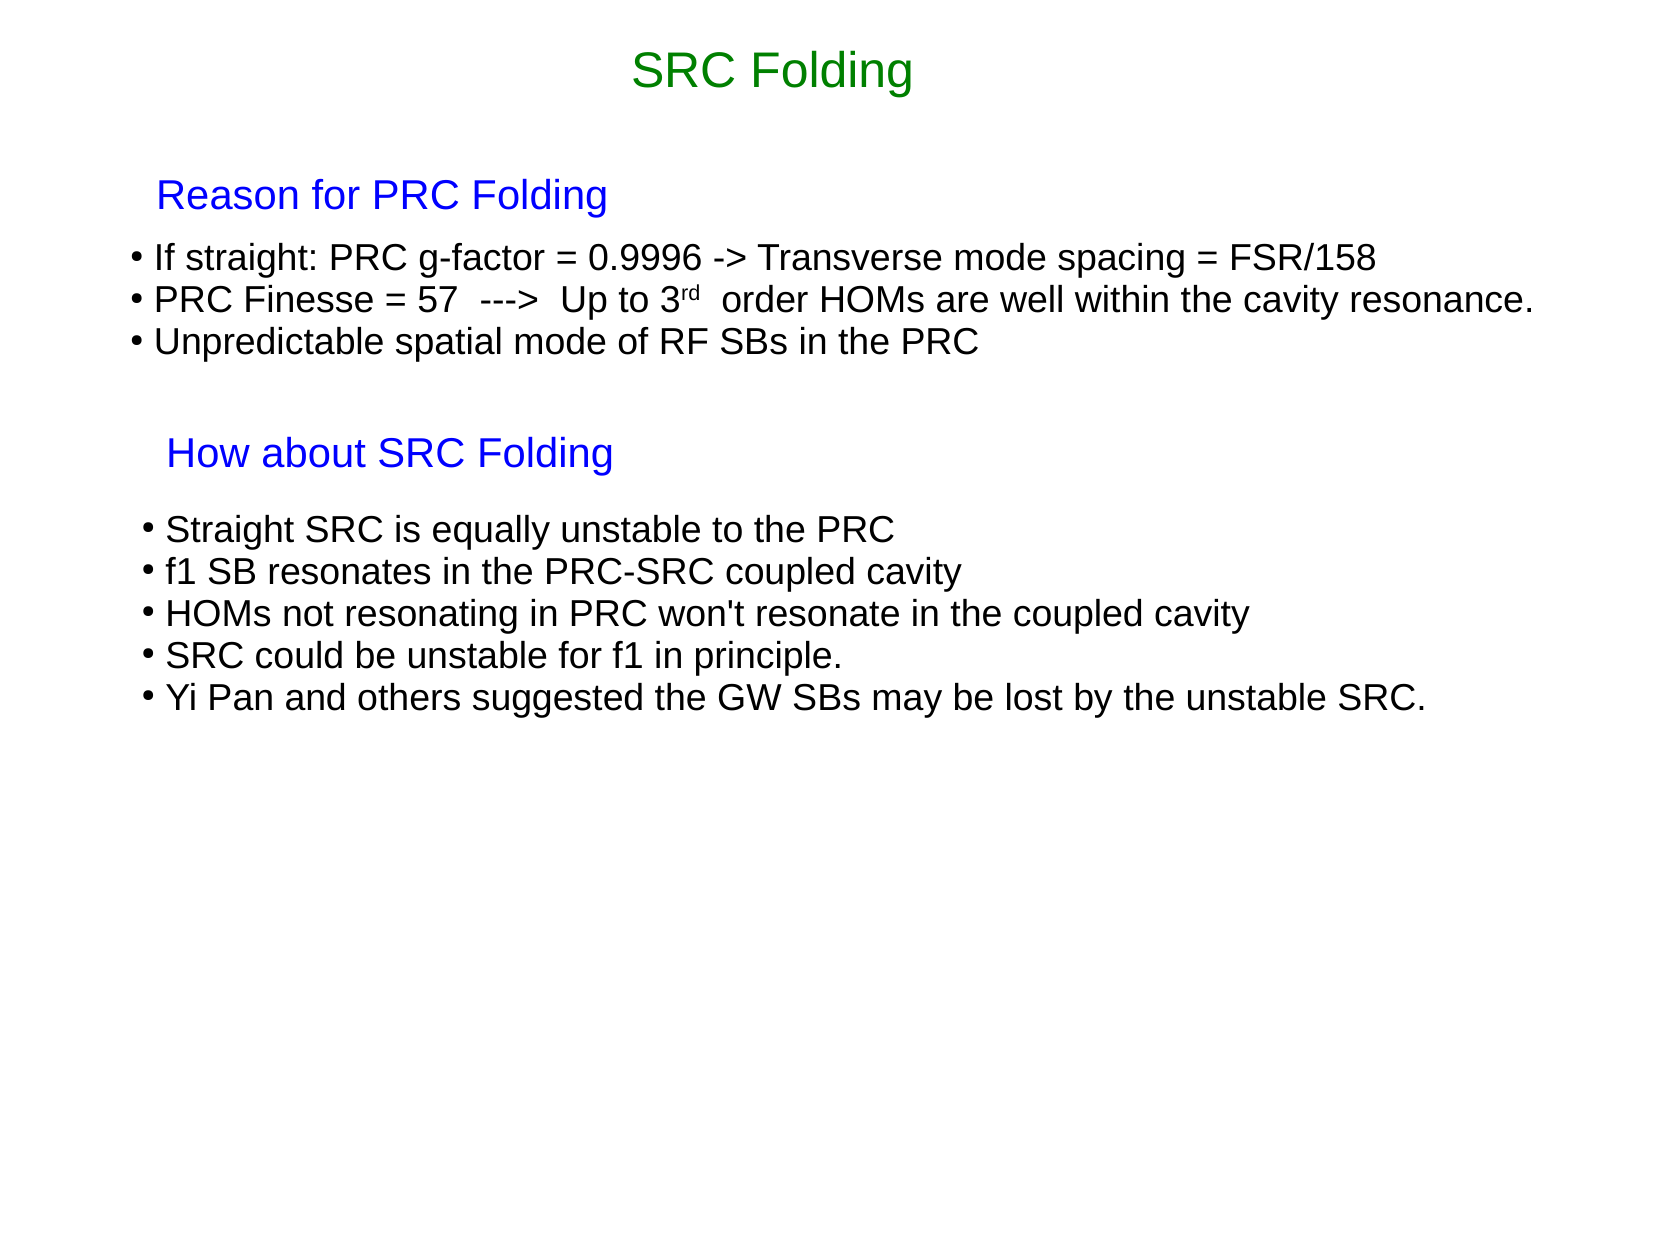

SRC Folding
Reason for PRC Folding
 If straight: PRC g-factor = 0.9996 -> Transverse mode spacing = FSR/158
 PRC Finesse = 57 ---> Up to 3rd order HOMs are well within the cavity resonance.
 Unpredictable spatial mode of RF SBs in the PRC
How about SRC Folding
 Straight SRC is equally unstable to the PRC
 f1 SB resonates in the PRC-SRC coupled cavity
 HOMs not resonating in PRC won't resonate in the coupled cavity
 SRC could be unstable for f1 in principle.
 Yi Pan and others suggested the GW SBs may be lost by the unstable SRC.